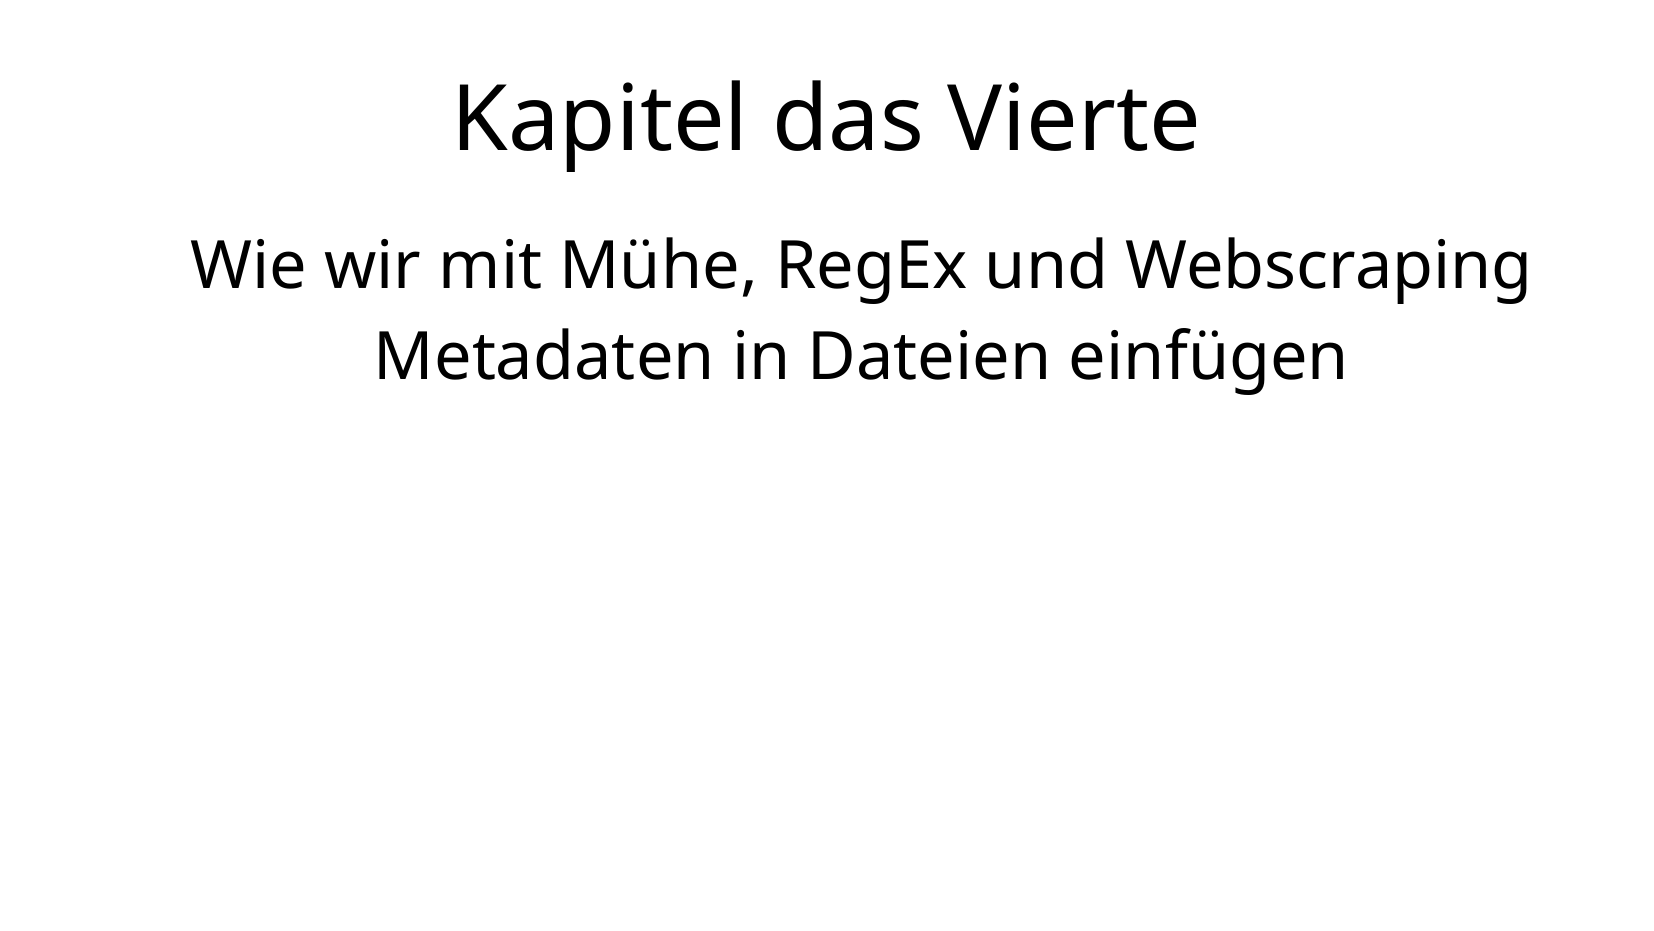

# Kapitel das Vierte
Wie wir mit Mühe, RegEx und Webscraping Metadaten in Dateien einfügen